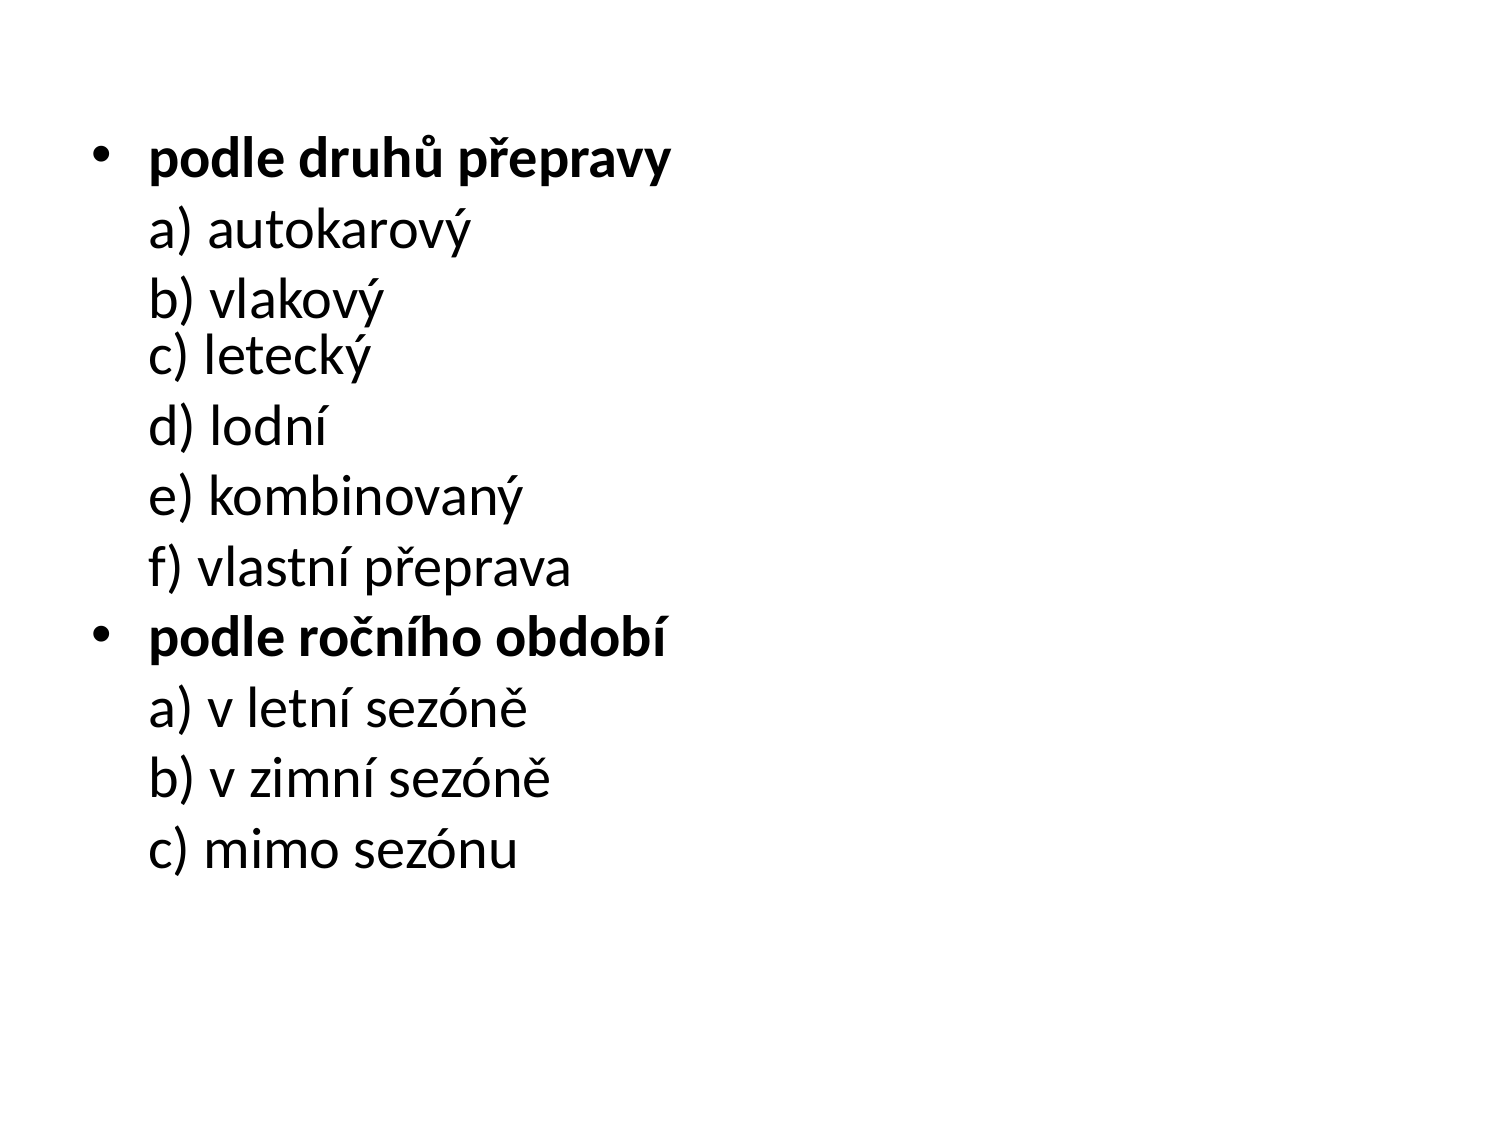

# podle druhů přepravy
	a) autokarový
	b) vlakový
c) letecký
	d) lodní
	e) kombinovaný
	f) vlastní přeprava
podle ročního období
	a) v letní sezóně
	b) v zimní sezóně
	c) mimo sezónu